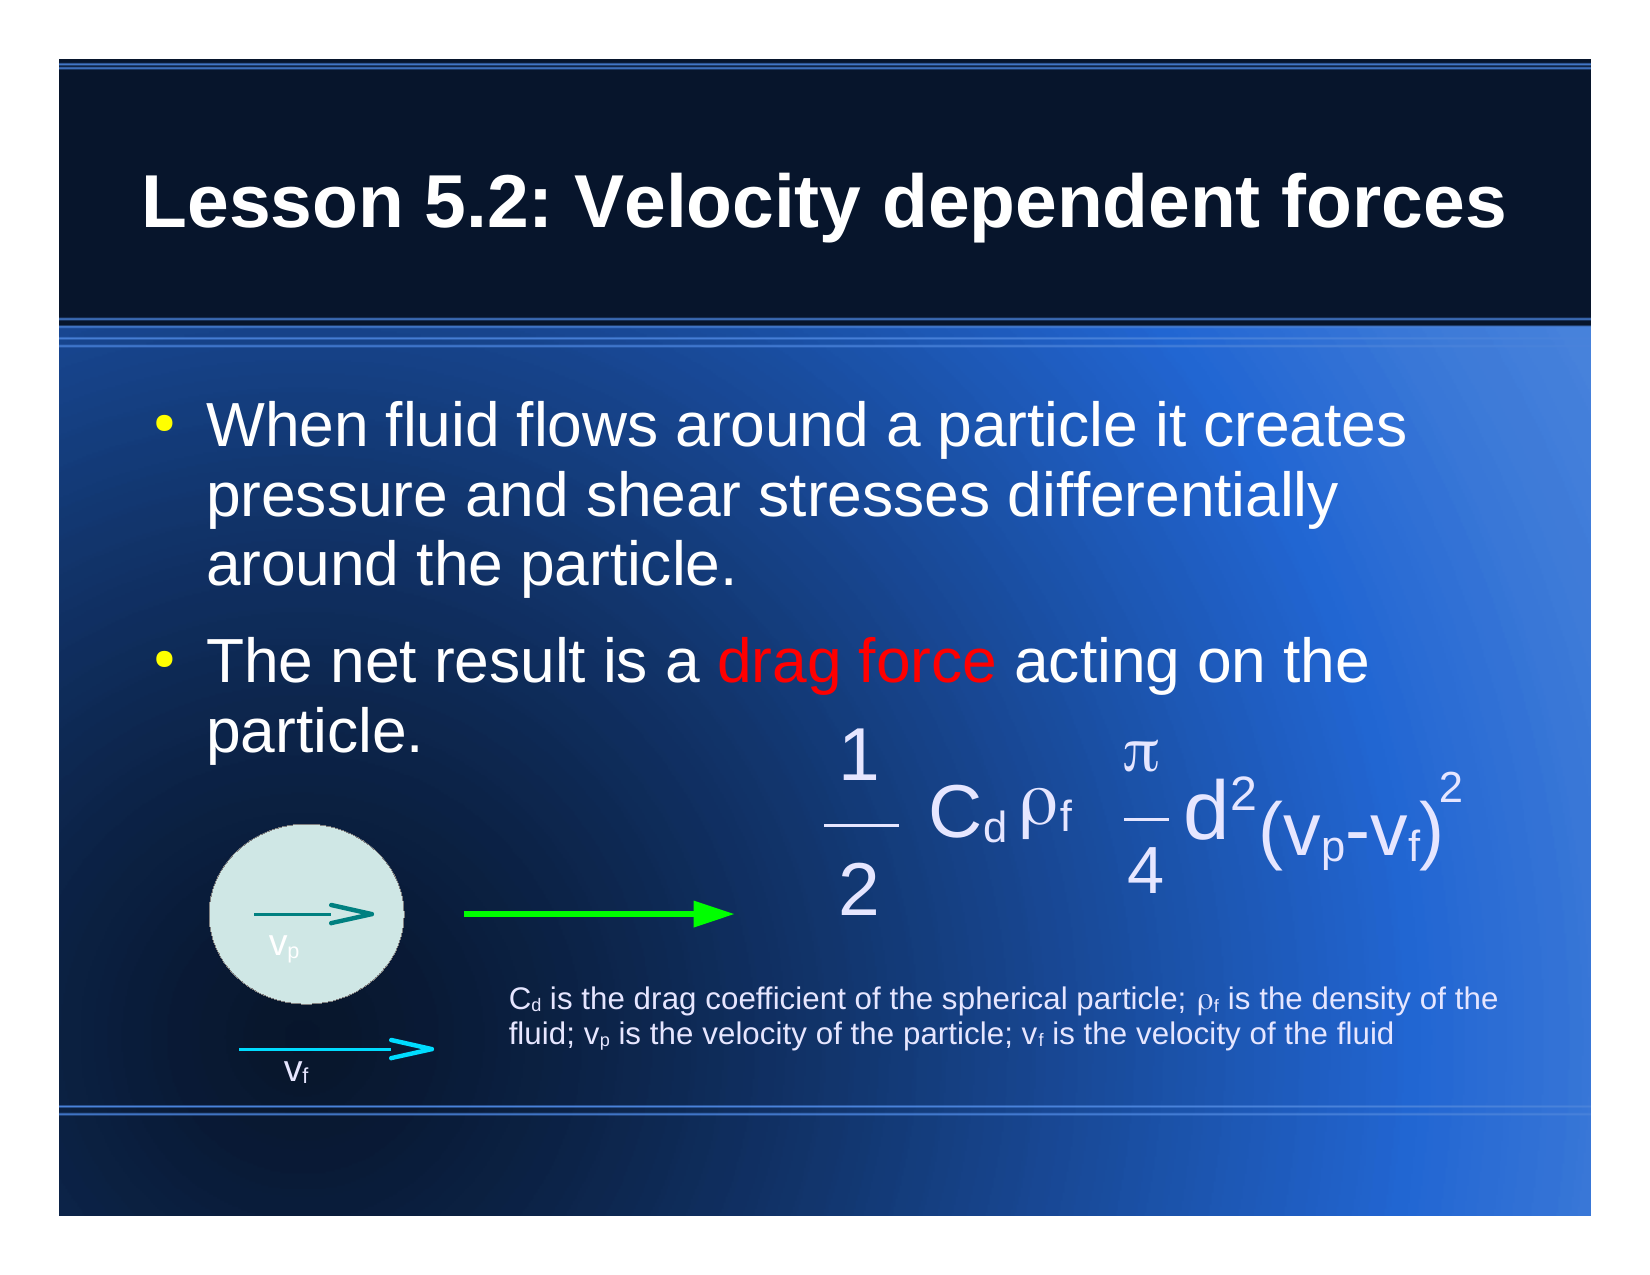

# Lesson 5.2: Velocity dependent forces
When fluid flows around a particle it creates pressure and shear stresses differentially around the particle.
The net result is a drag force acting on the particle.
1
π
ρf
2
d2
Cd
(vp-vf)
4
2
vp
Cd is the drag coefficient of the spherical particle; ρf is the density of the fluid; vp is the velocity of the particle; vf is the velocity of the fluid
vf